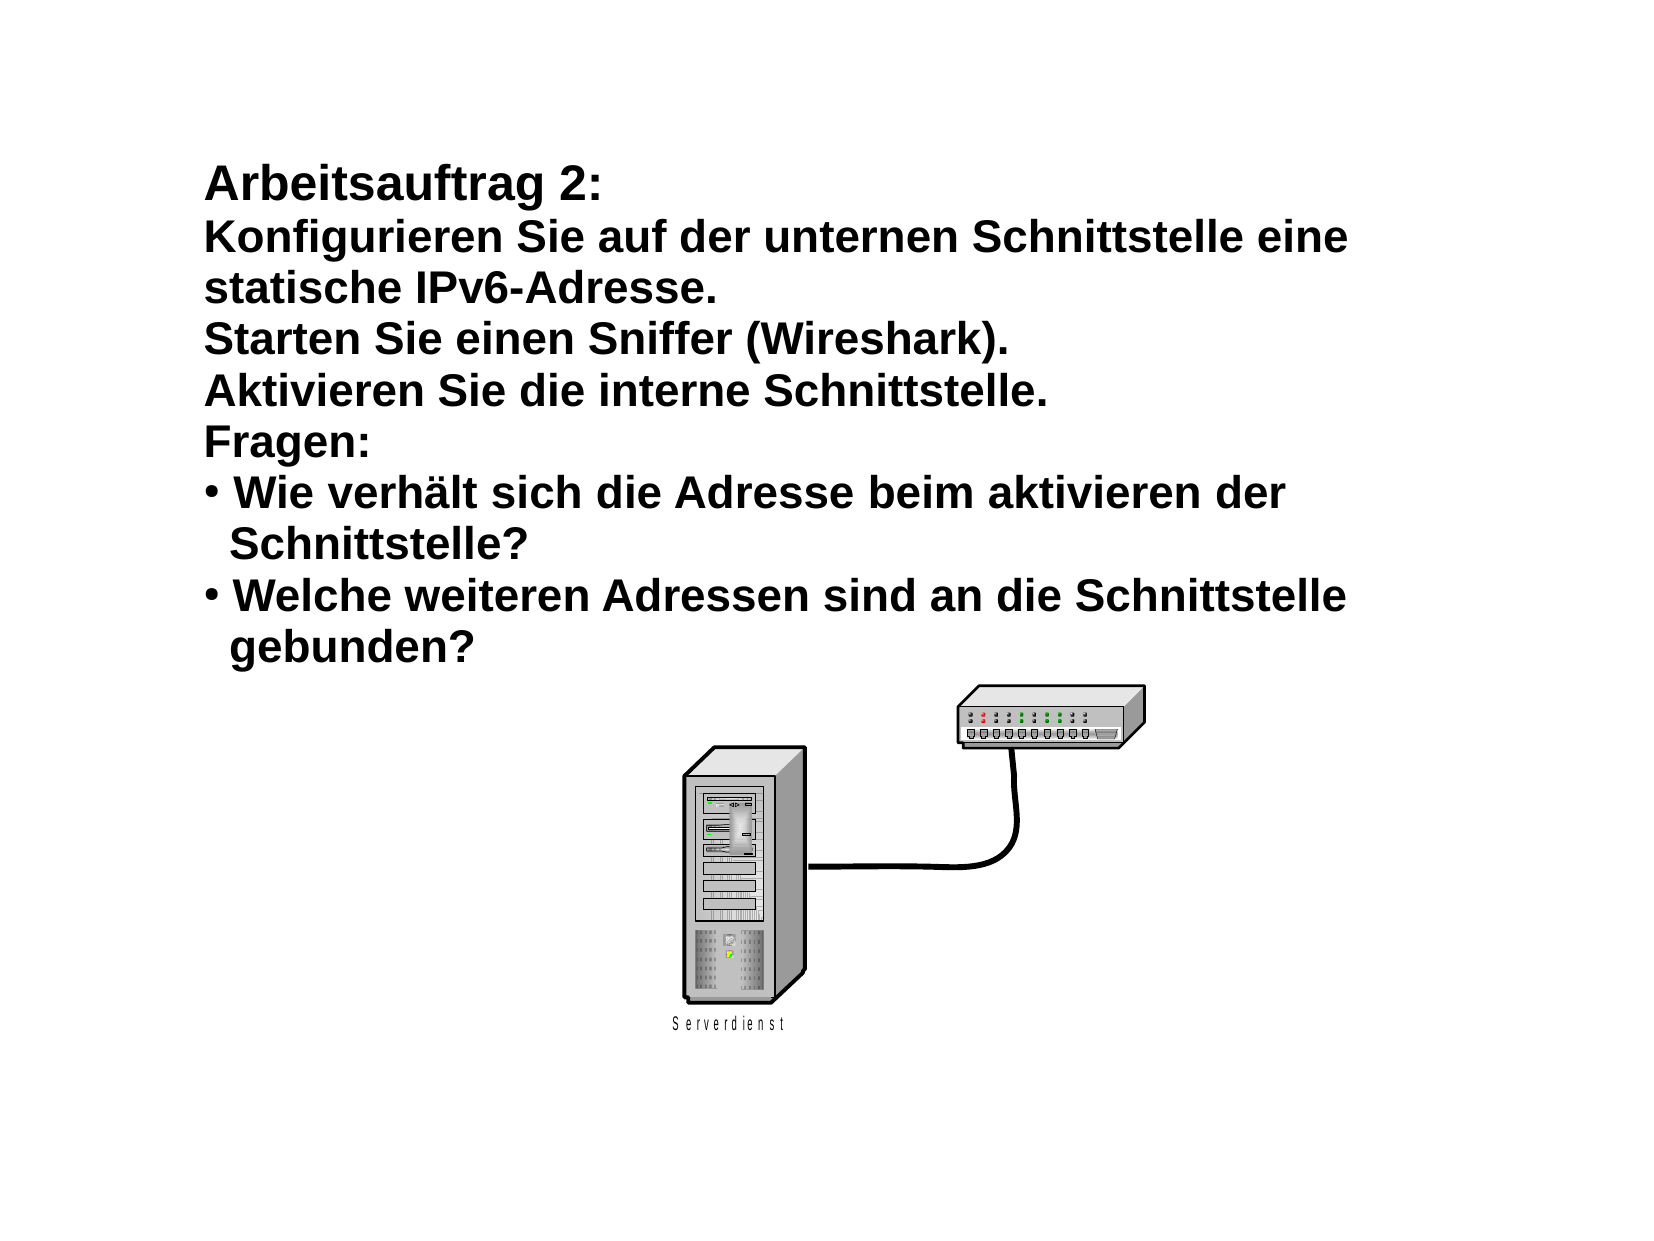

Arbeitsauftrag 2:
Konfigurieren Sie auf der unternen Schnittstelle eine statische IPv6-Adresse.
Starten Sie einen Sniffer (Wireshark).
Aktivieren Sie die interne Schnittstelle.
Fragen:
 Wie verhält sich die Adresse beim aktivieren der Schnittstelle?
 Welche weiteren Adressen sind an die Schnittstelle gebunden?